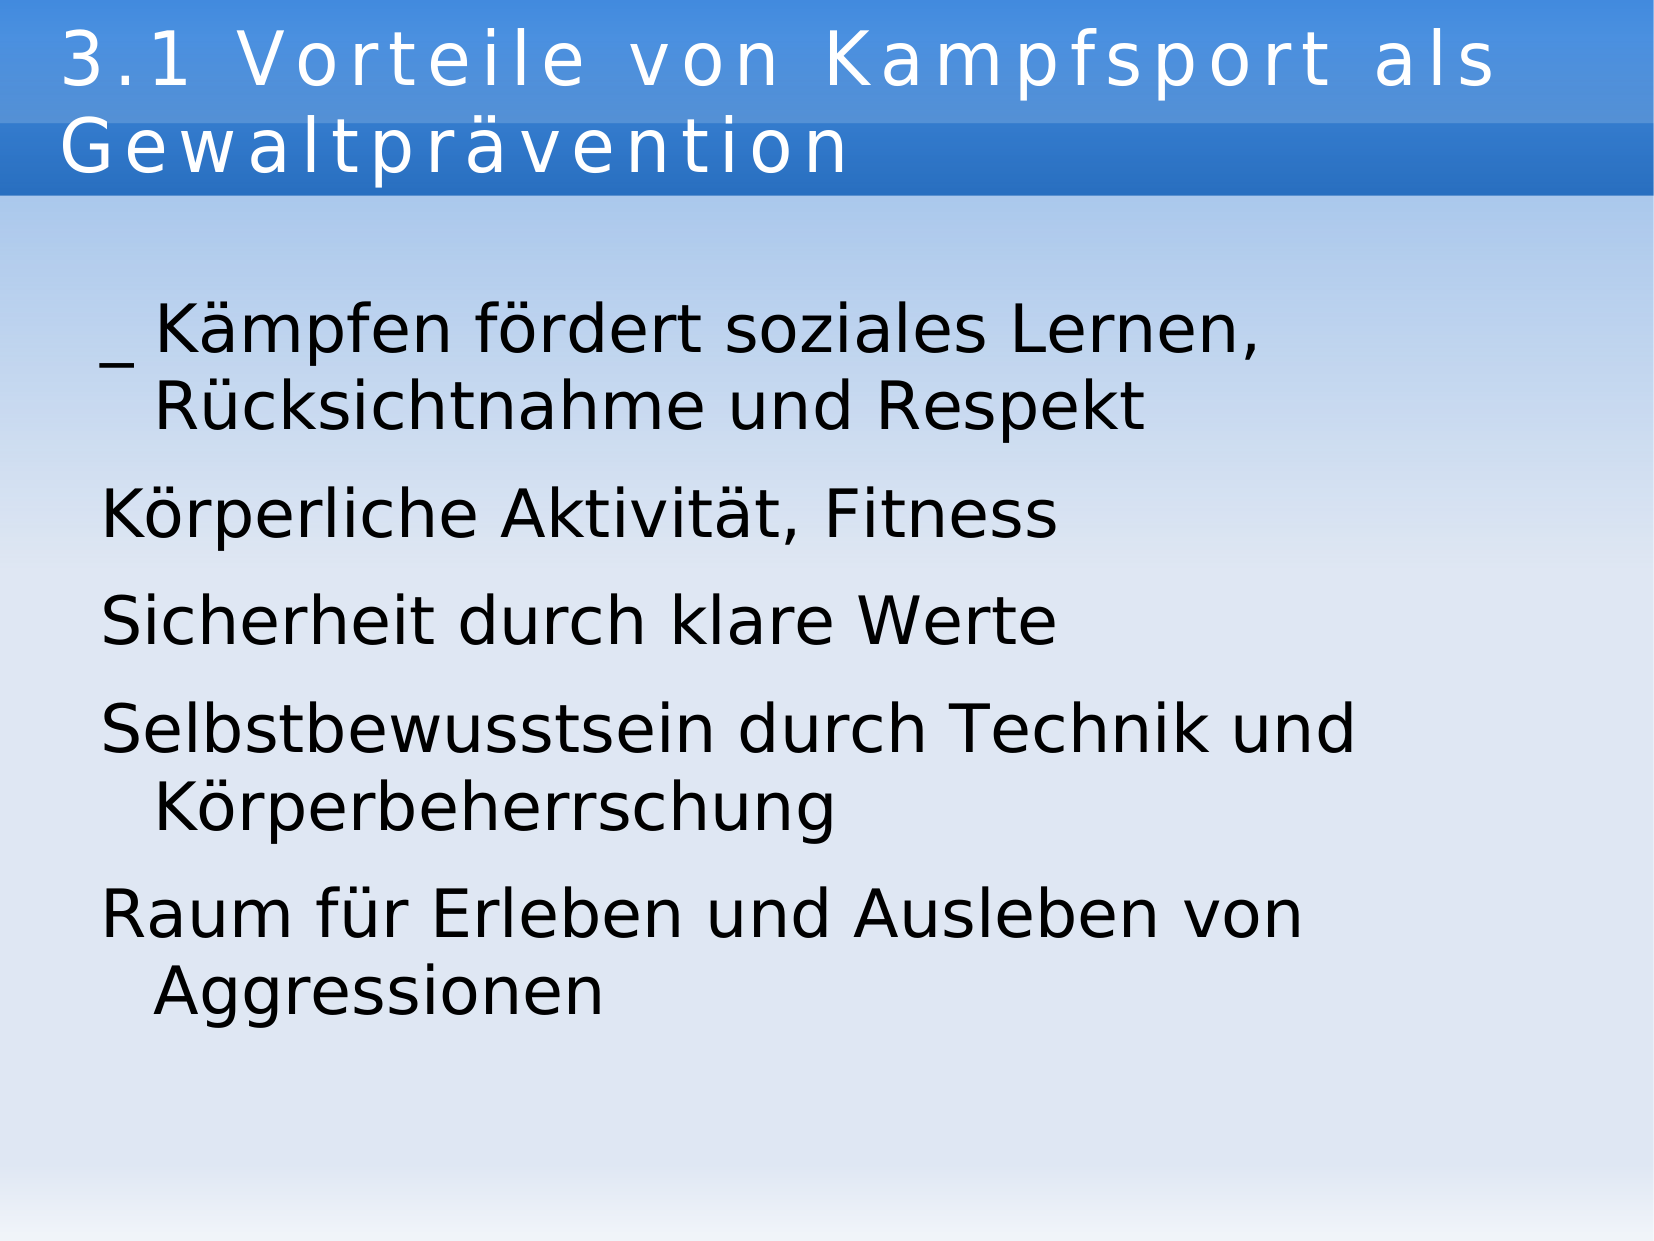

# 3.1 Vorteile von Kampfsport als Gewaltprävention
_ Kämpfen fördert soziales Lernen, Rücksichtnahme und Respekt
Körperliche Aktivität, Fitness
Sicherheit durch klare Werte
Selbstbewusstsein durch Technik und Körperbeherrschung
Raum für Erleben und Ausleben von Aggressionen